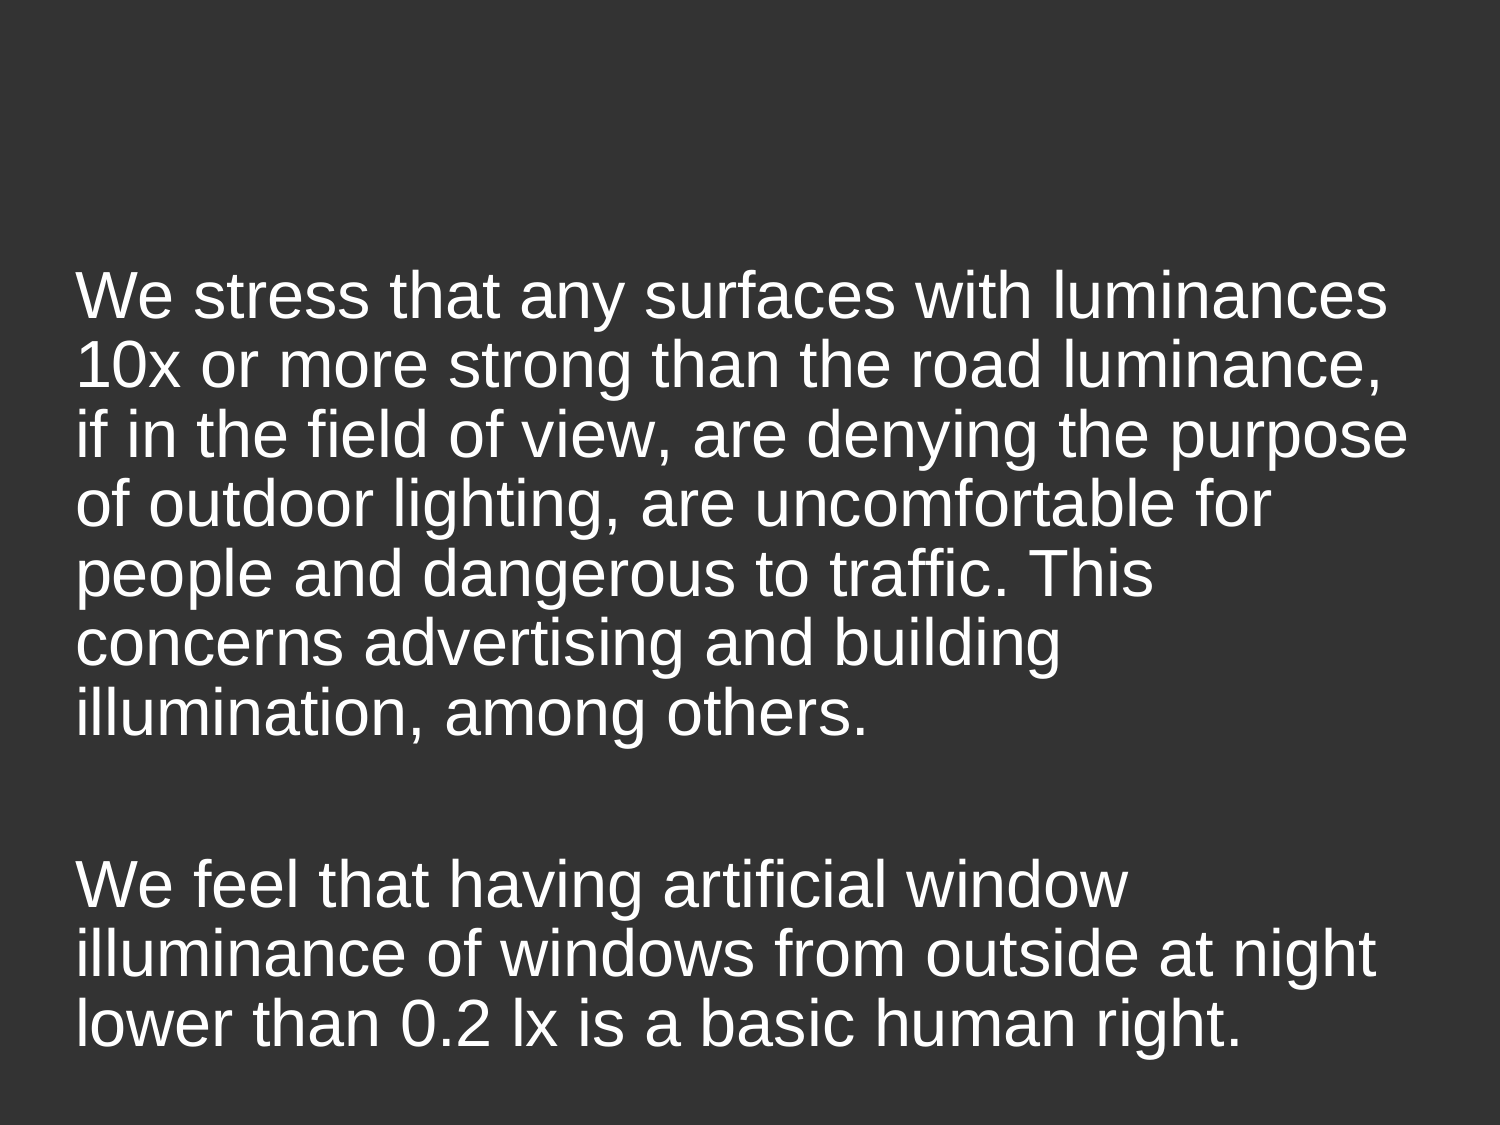

#
We stress that any surfaces with luminances 10x or more strong than the road luminance, if in the field of view, are denying the purpose of outdoor lighting, are uncomfortable for people and dangerous to traffic. This concerns advertising and building illumination, among others.
We feel that having artificial window illuminance of windows from outside at night lower than 0.2 lx is a basic human right.